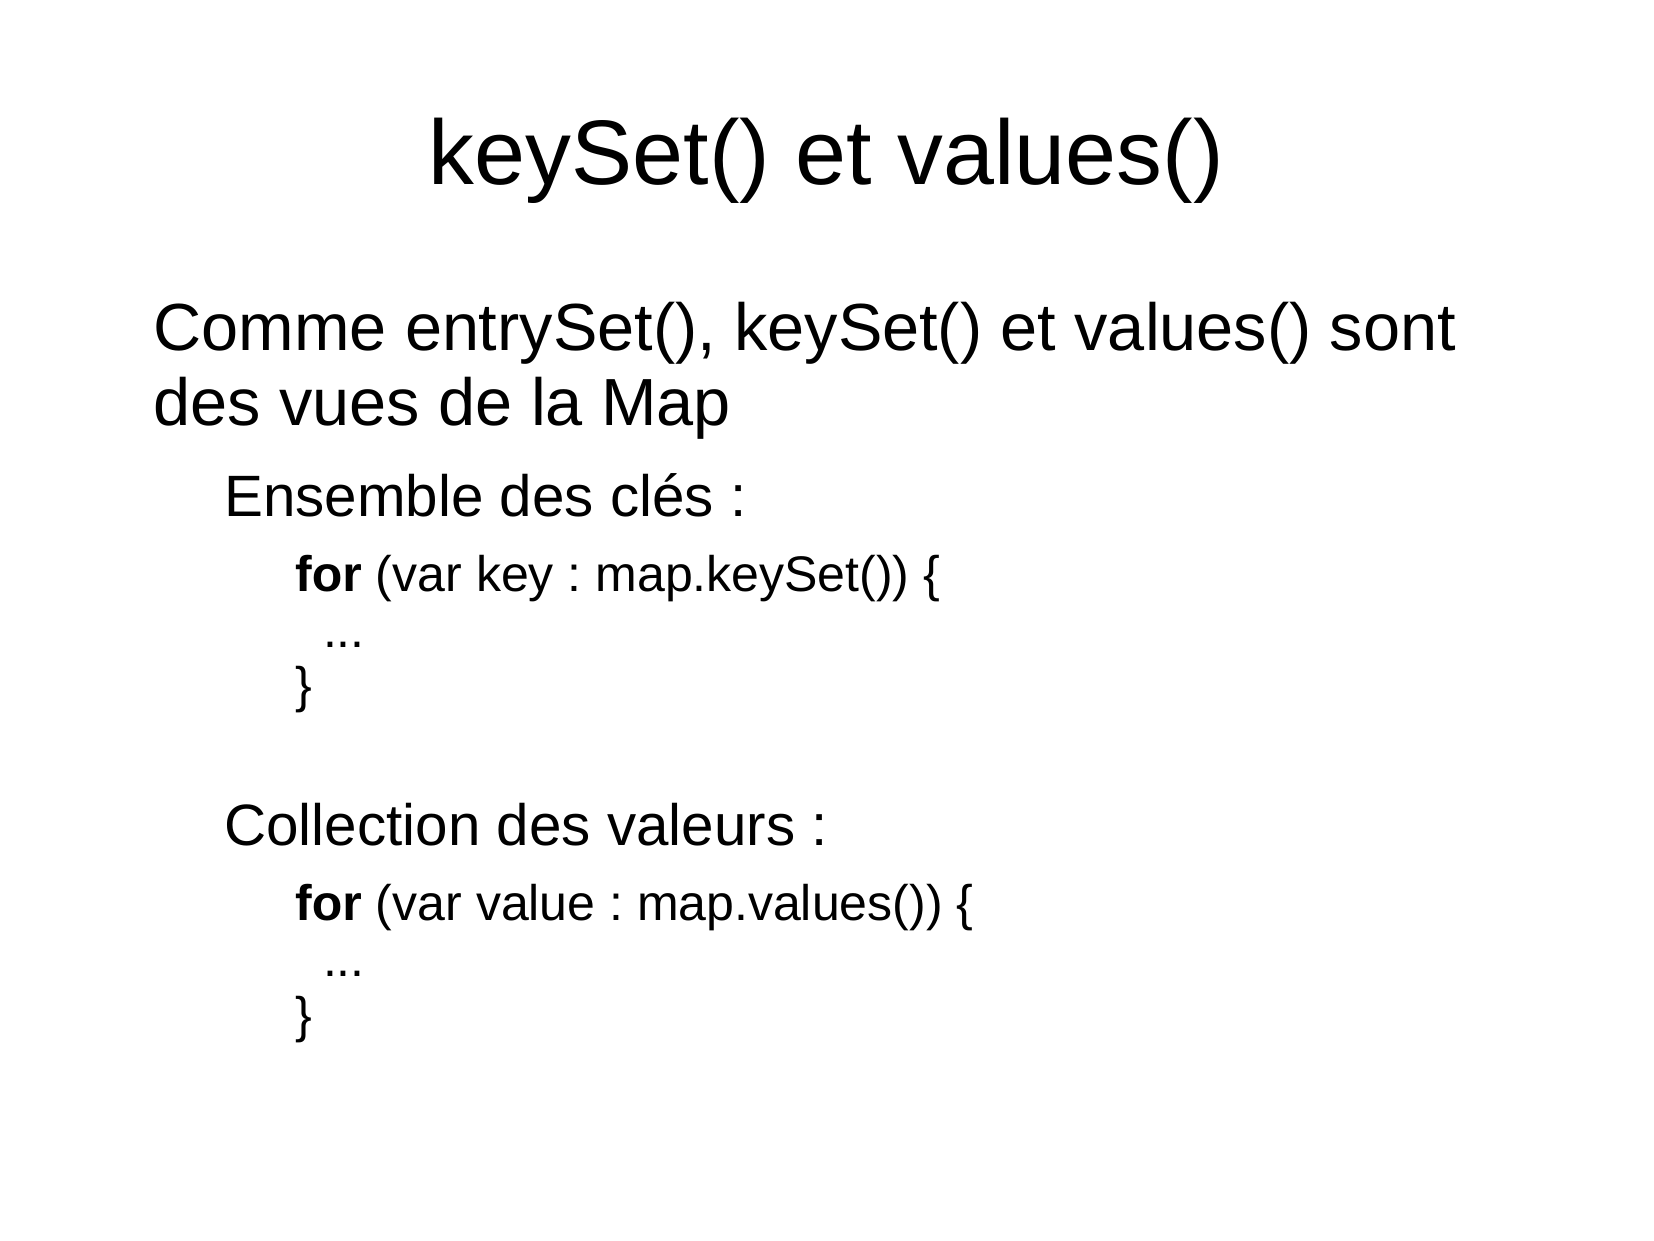

# keySet() et values()
Comme entrySet(), keySet() et values() sont des vues de la Map
Ensemble des clés :
for (var key : map.keySet()) {
 ...
}
Collection des valeurs :
for (var value : map.values()) {
 ...
}